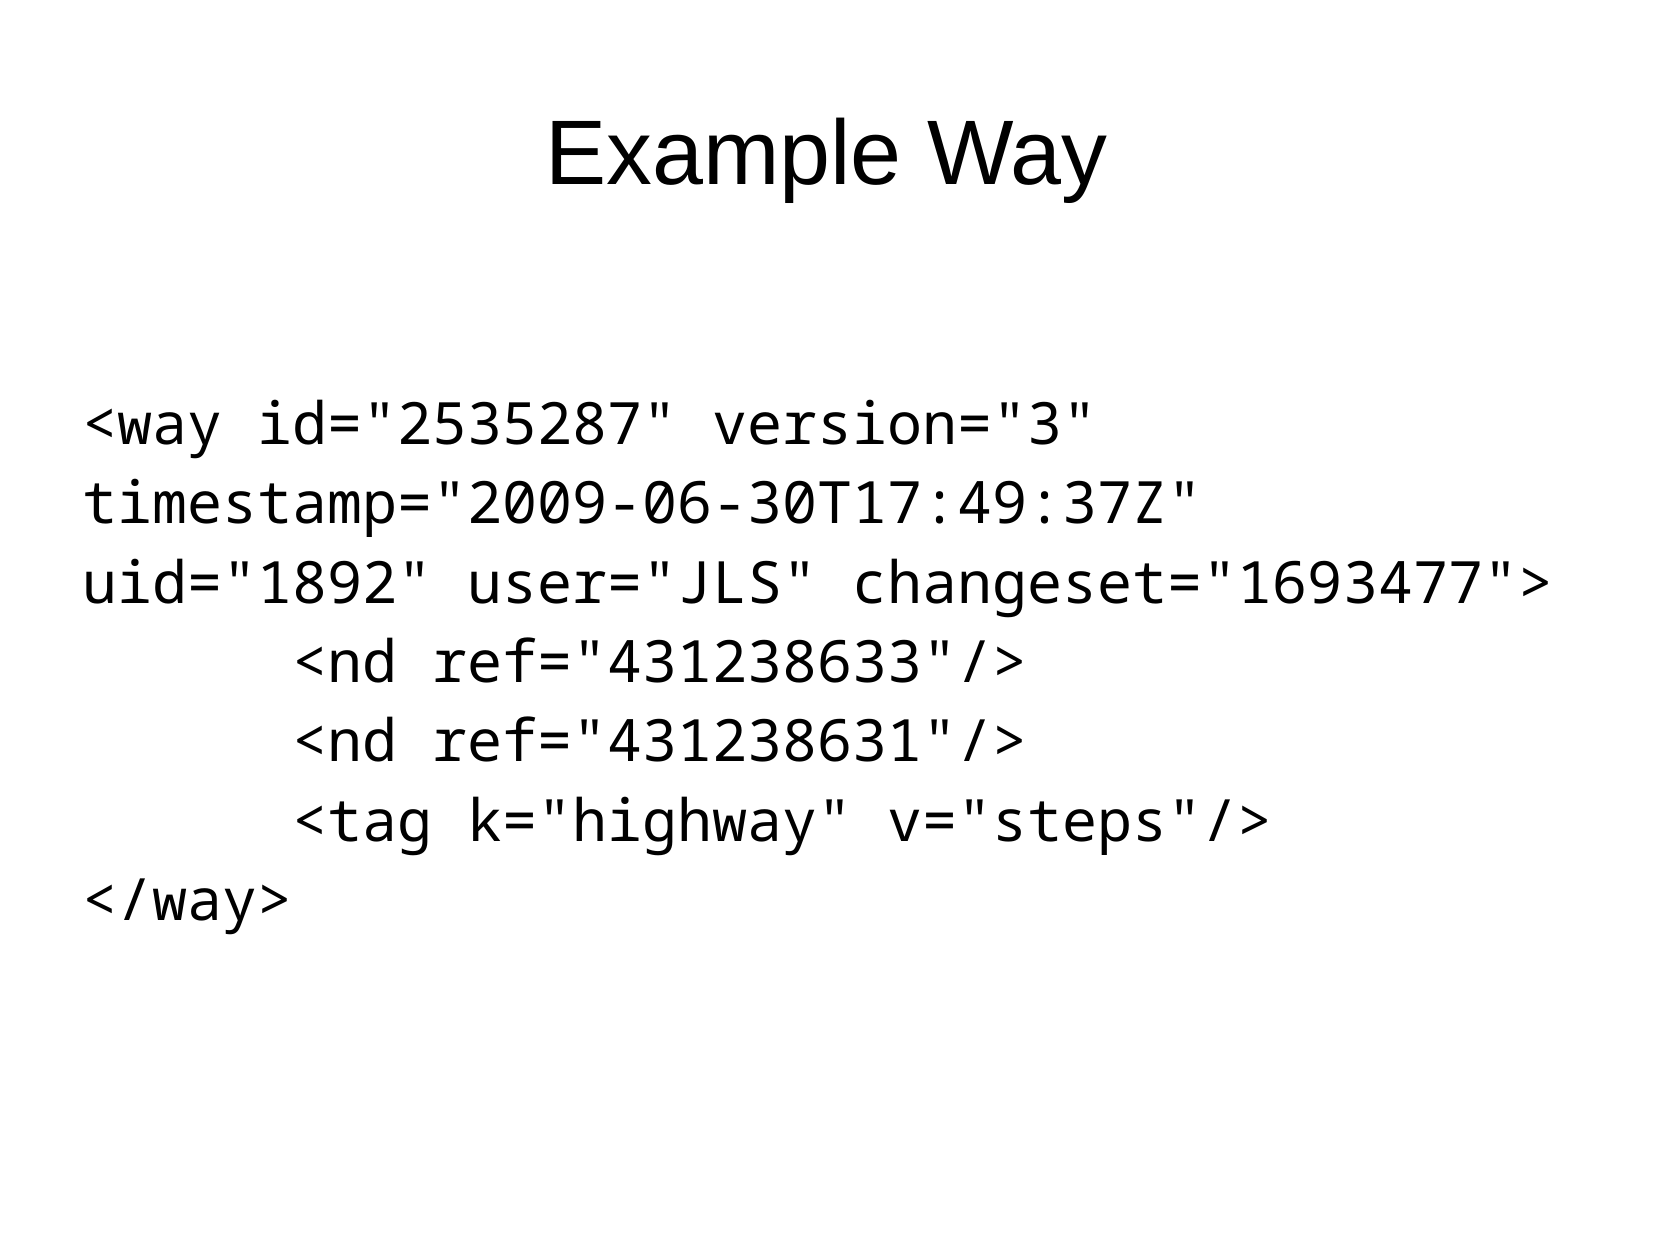

# Example Way
<way id="2535287" version="3" timestamp="2009-06-30T17:49:37Z" uid="1892" user="JLS" changeset="1693477">
 <nd ref="431238633"/>
 <nd ref="431238631"/>
 <tag k="highway" v="steps"/>
</way>